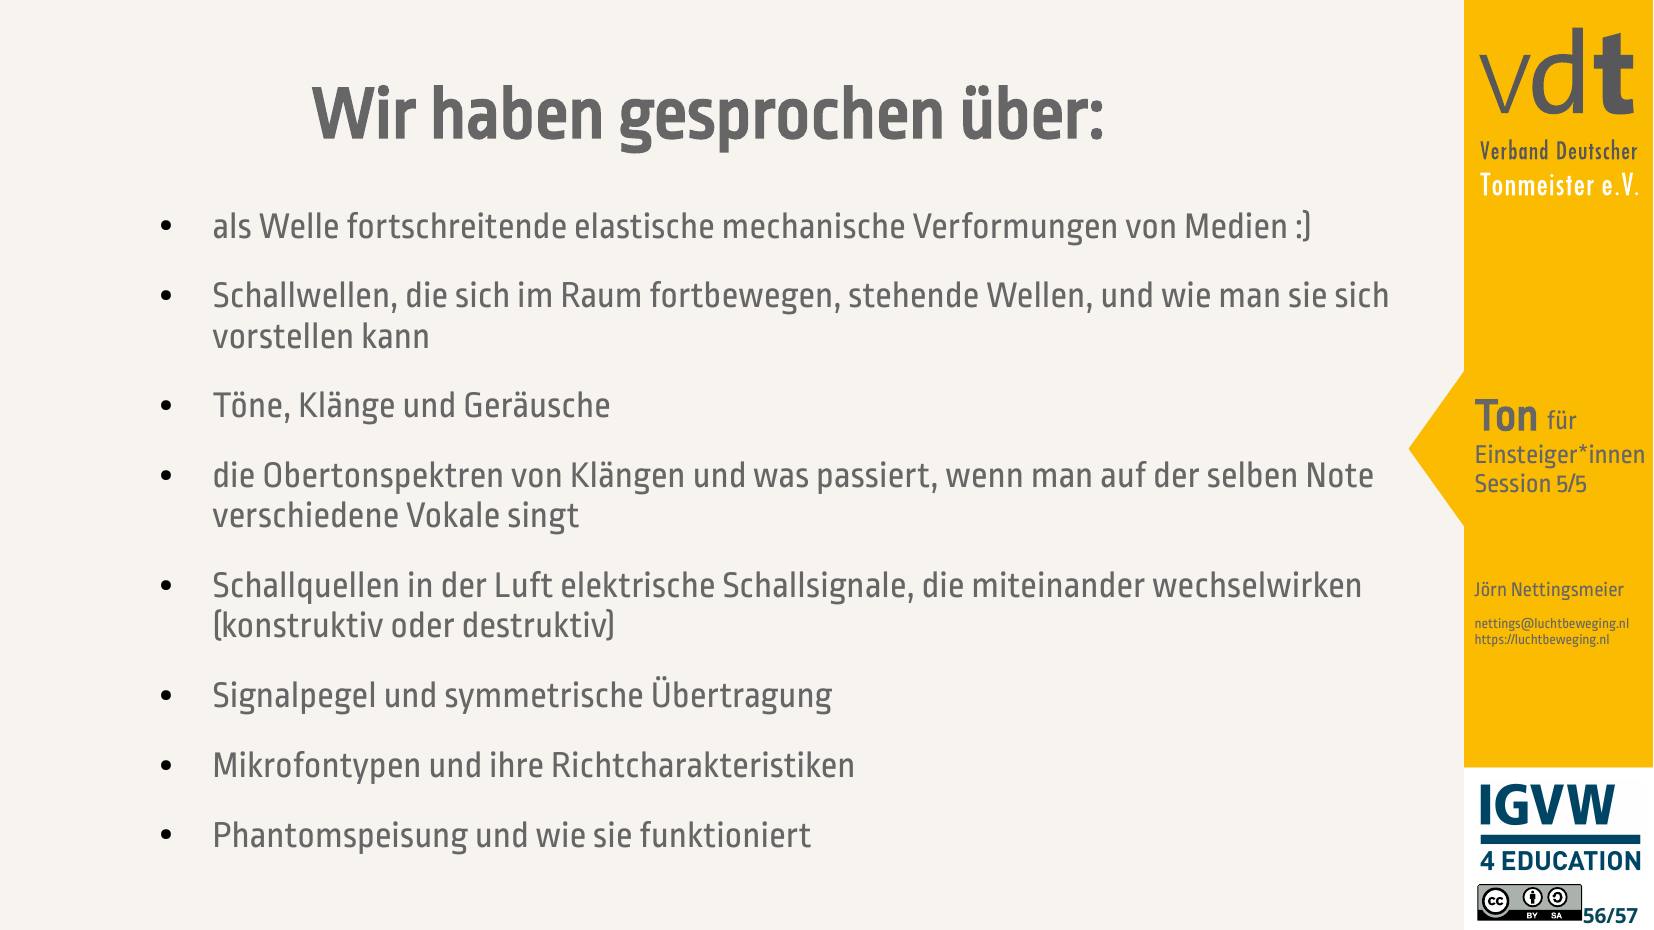

# Wir haben gesprochen über:
als Welle fortschreitende elastische mechanische Verformungen von Medien :)
Schallwellen, die sich im Raum fortbewegen, stehende Wellen, und wie man sie sich vorstellen kann
Töne, Klänge und Geräusche
die Obertonspektren von Klängen und was passiert, wenn man auf der selben Note verschiedene Vokale singt
Schallquellen in der Luft elektrische Schallsignale, die miteinander wechselwirken (konstruktiv oder destruktiv)
Signalpegel und symmetrische Übertragung
Mikrofontypen und ihre Richtcharakteristiken
Phantomspeisung und wie sie funktioniert